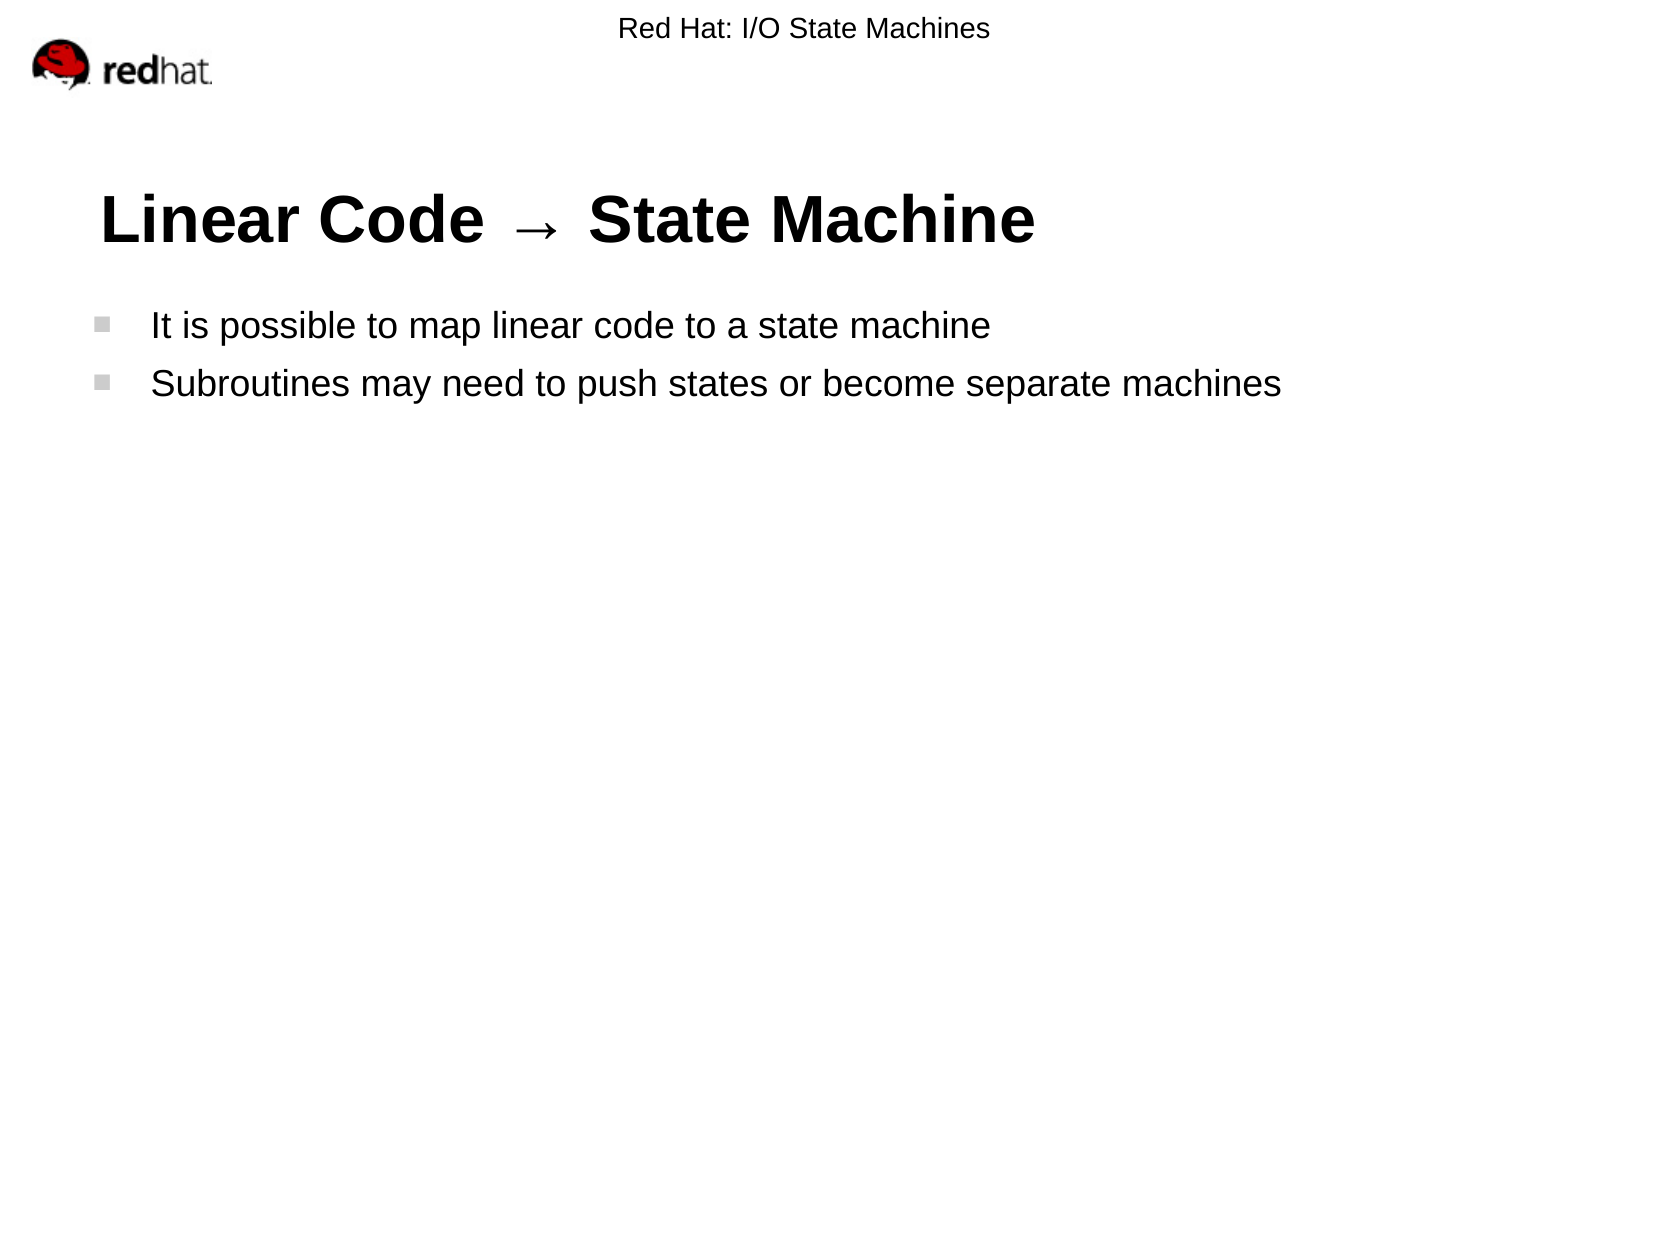

# Linear Code → State Machine
It is possible to map linear code to a state machine
Subroutines may need to push states or become separate machines